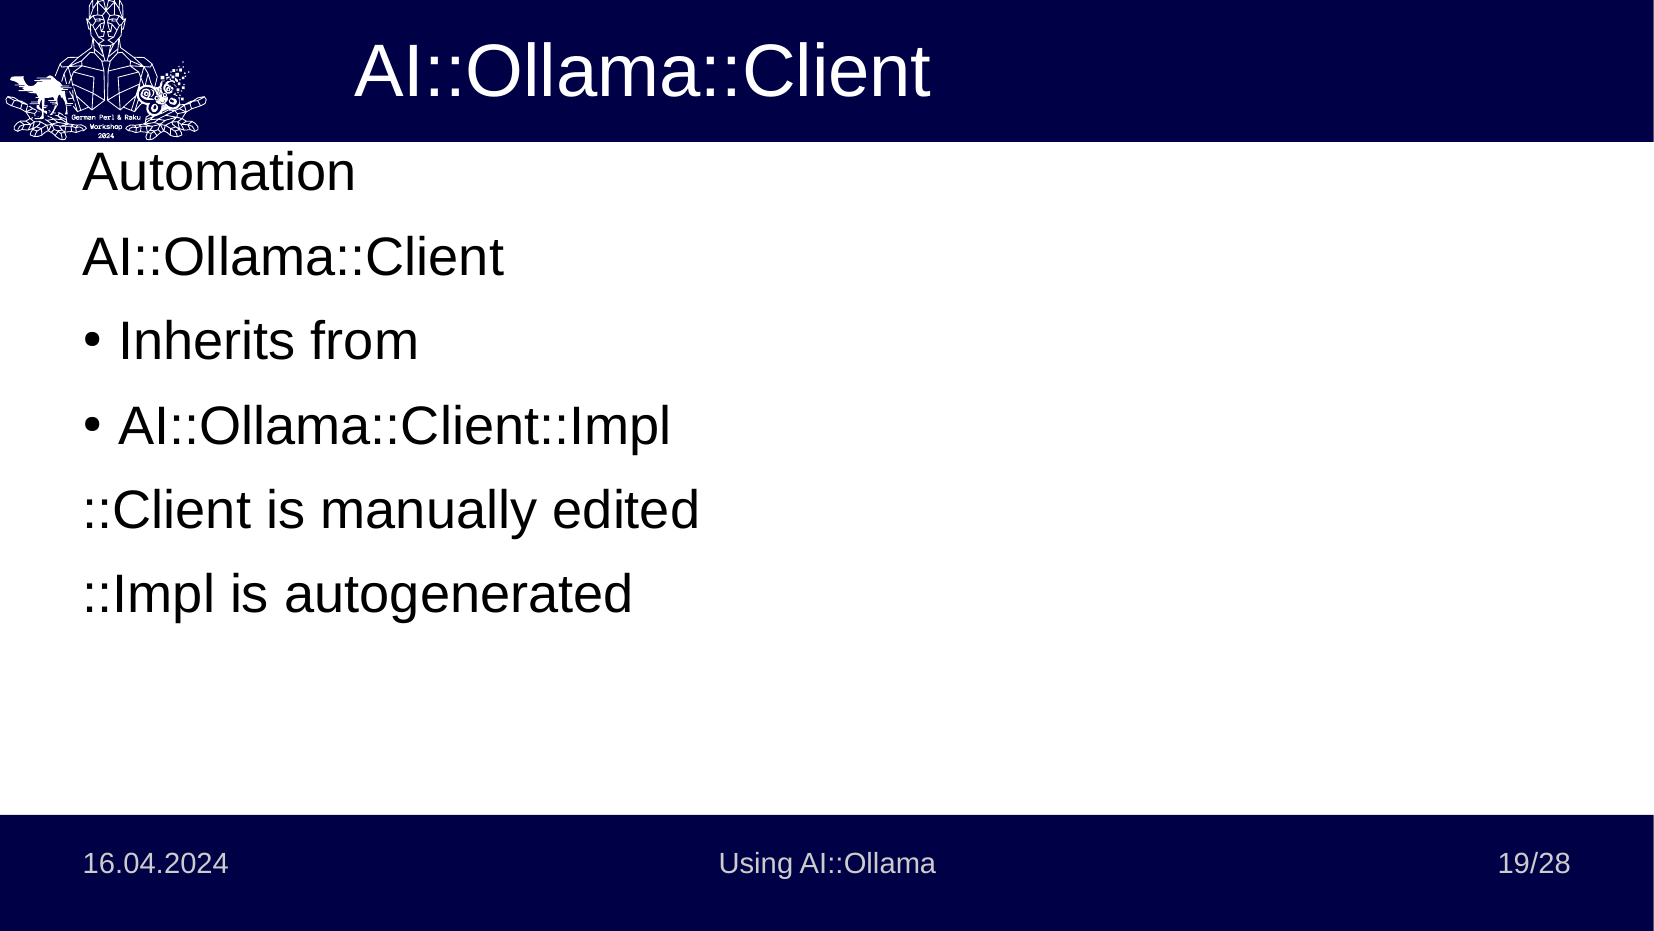

# AI::Ollama::Client
Automation
AI::Ollama::Client
Inherits from
AI::Ollama::Client::Impl
::Client is manually edited
::Impl is autogenerated
08. März 2019
19